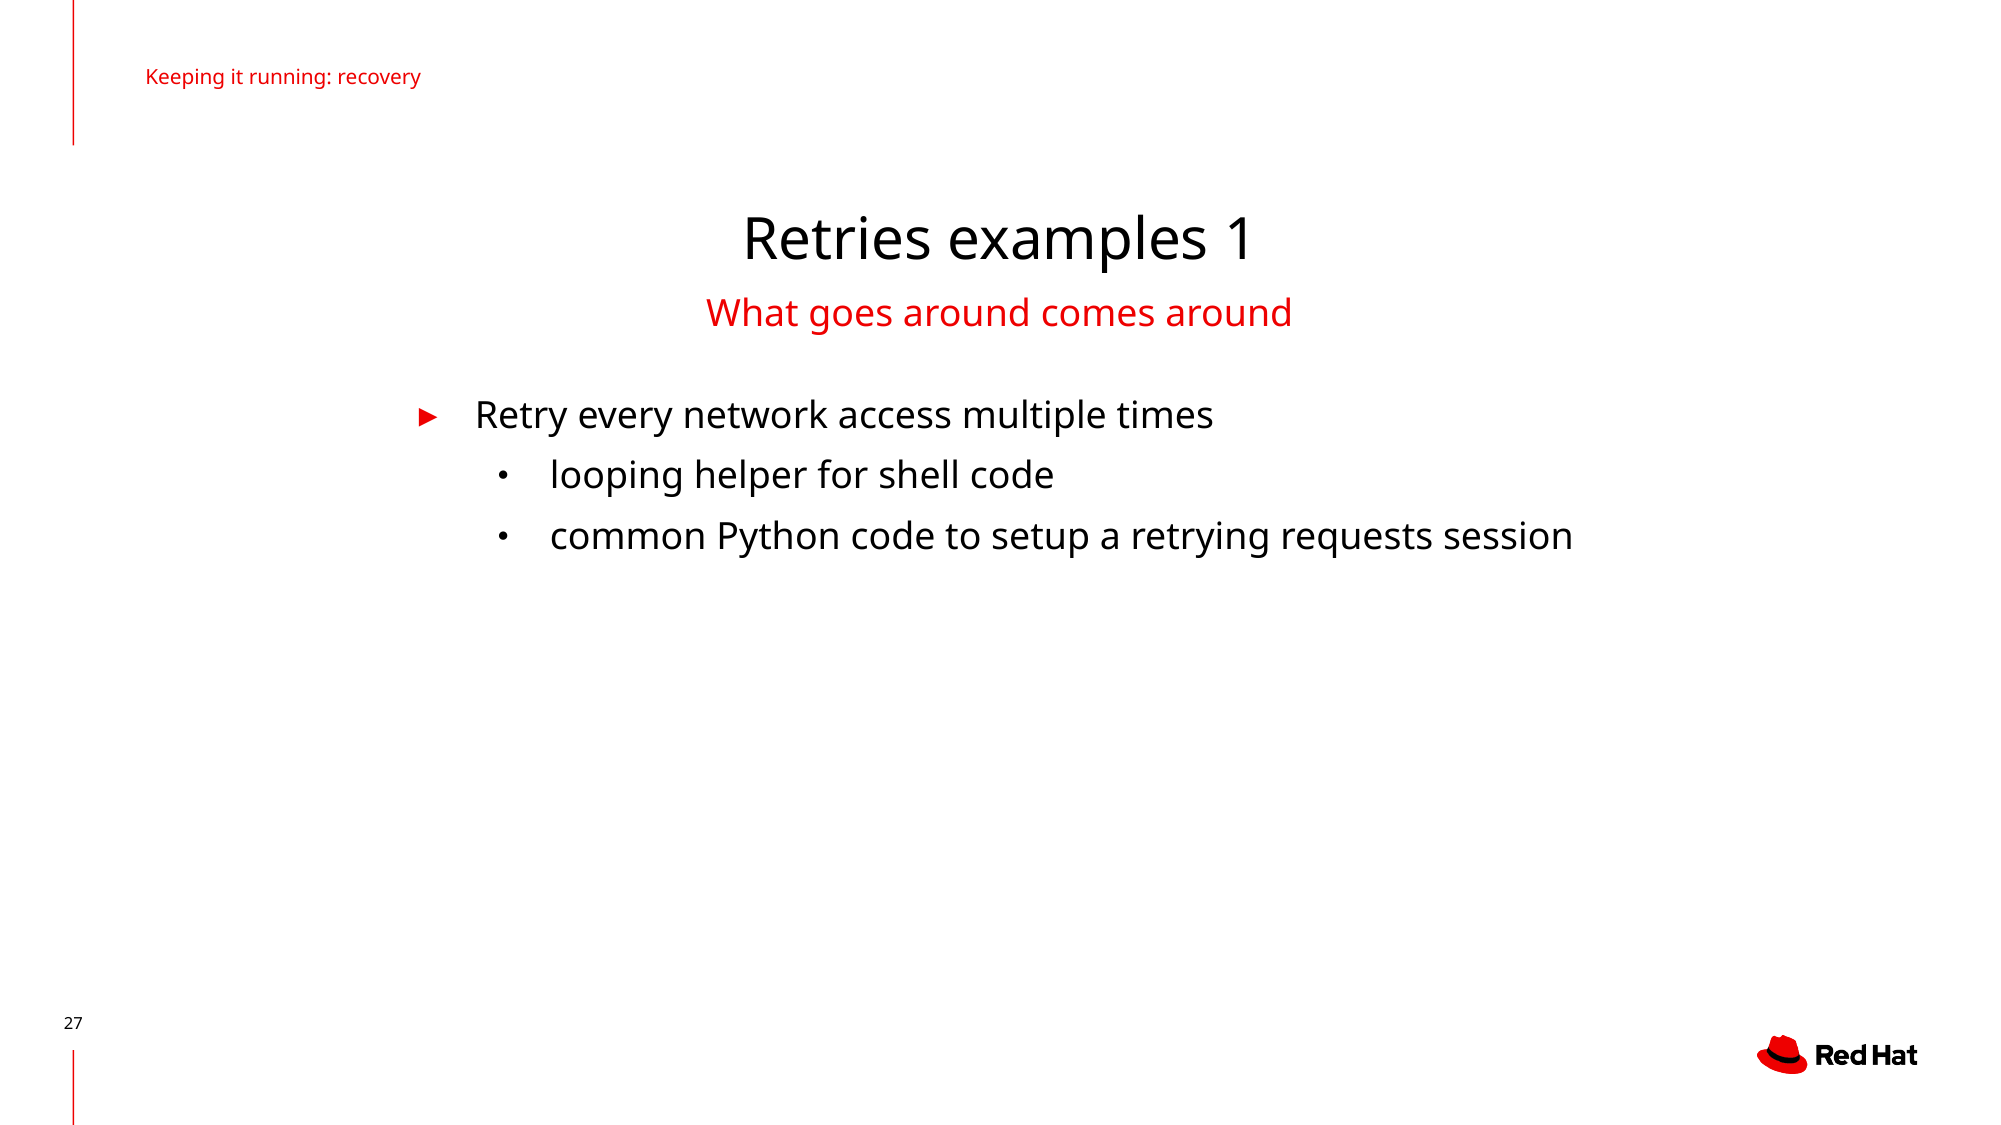

# Keeping it running: recovery
Retries examples 1
What goes around comes around
Retry every network access multiple times
looping helper for shell code
common Python code to setup a retrying requests session